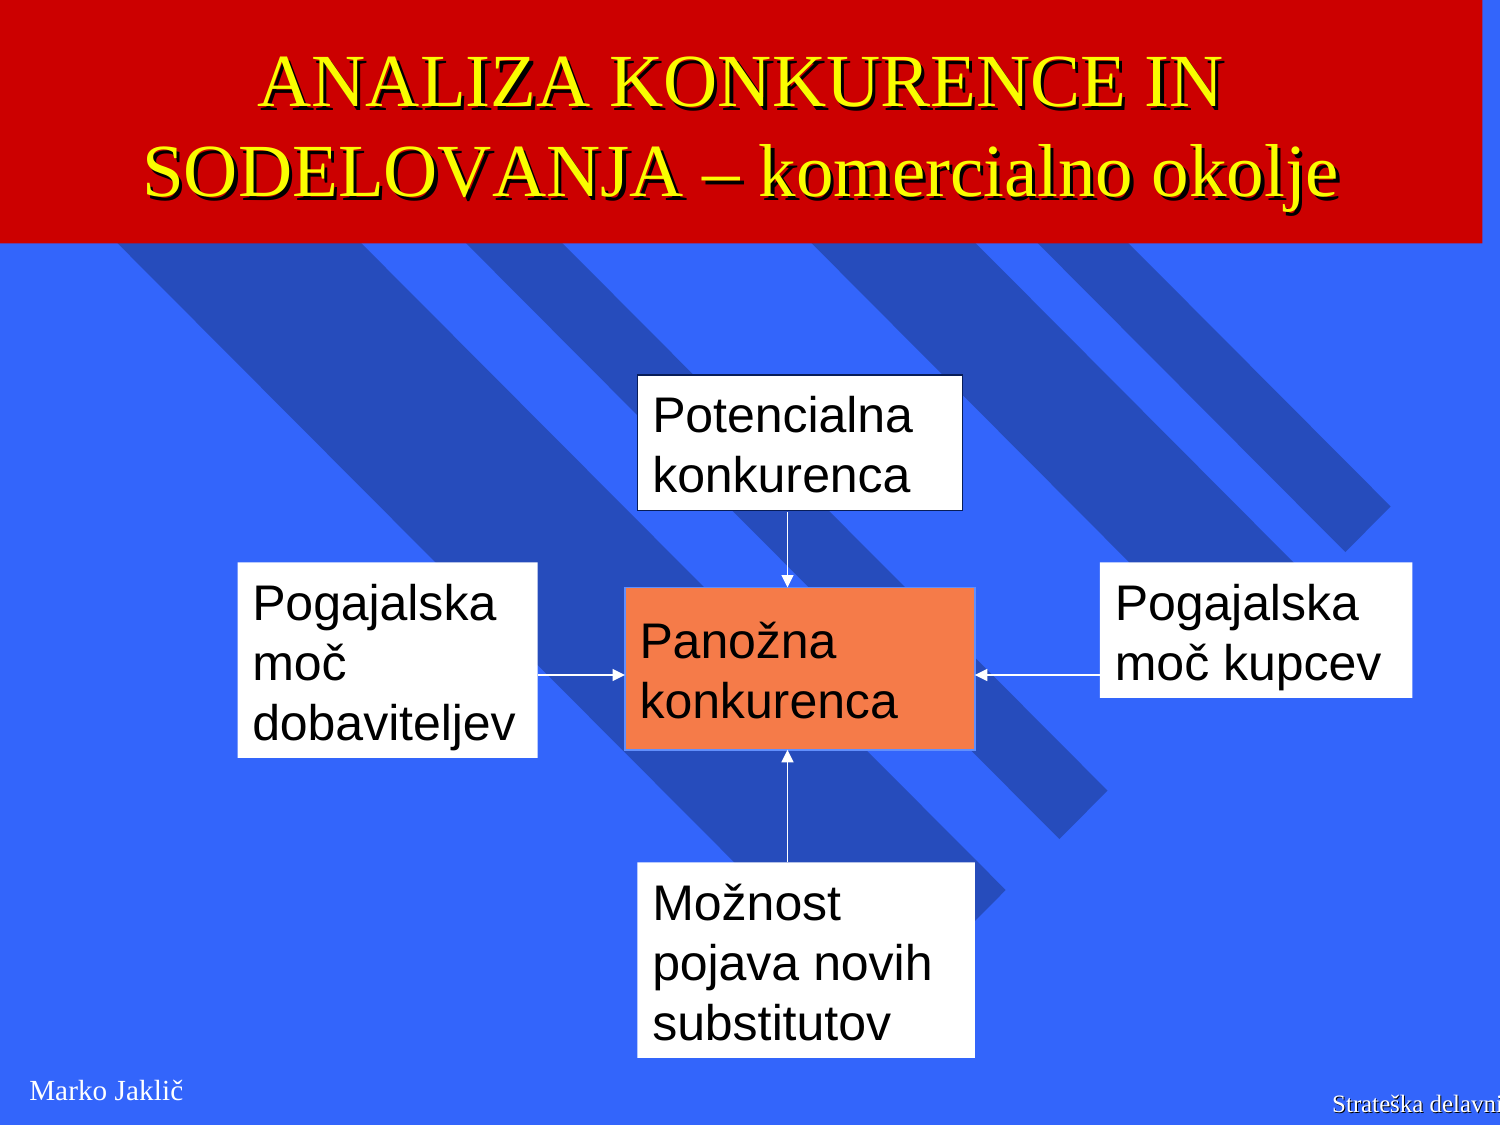

# ANALIZA KONKURENCE IN SODELOVANJA – komercialno okolje
Potencialna konkurenca
Pogajalska moč dobaviteljev
Pogajalska moč kupcev
Panožna
konkurenca
Možnost pojava novih substitutov
Strateška delavnica HIT